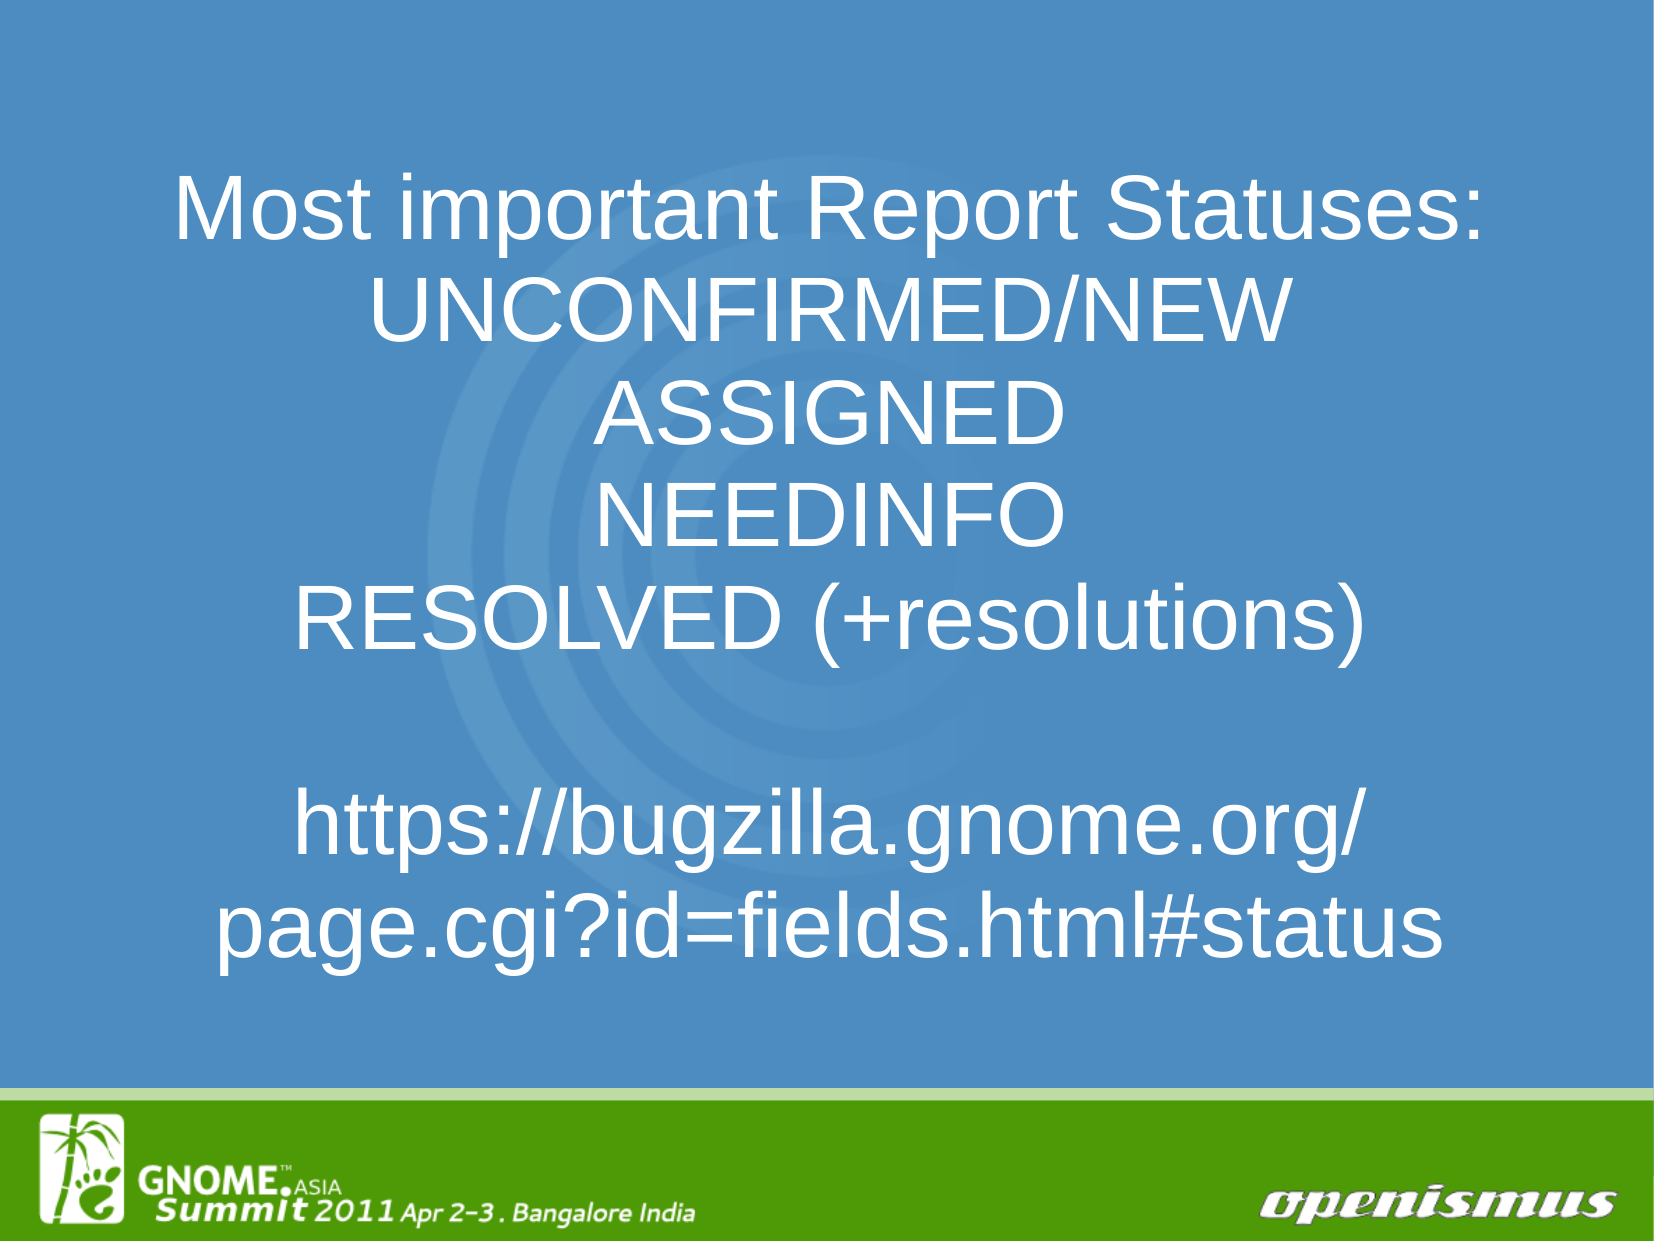

# Most important Report Statuses: UNCONFIRMED/NEW ASSIGNED NEEDINFO RESOLVED (+resolutions) https://bugzilla.gnome.org/ page.cgi?id=fields.html#status